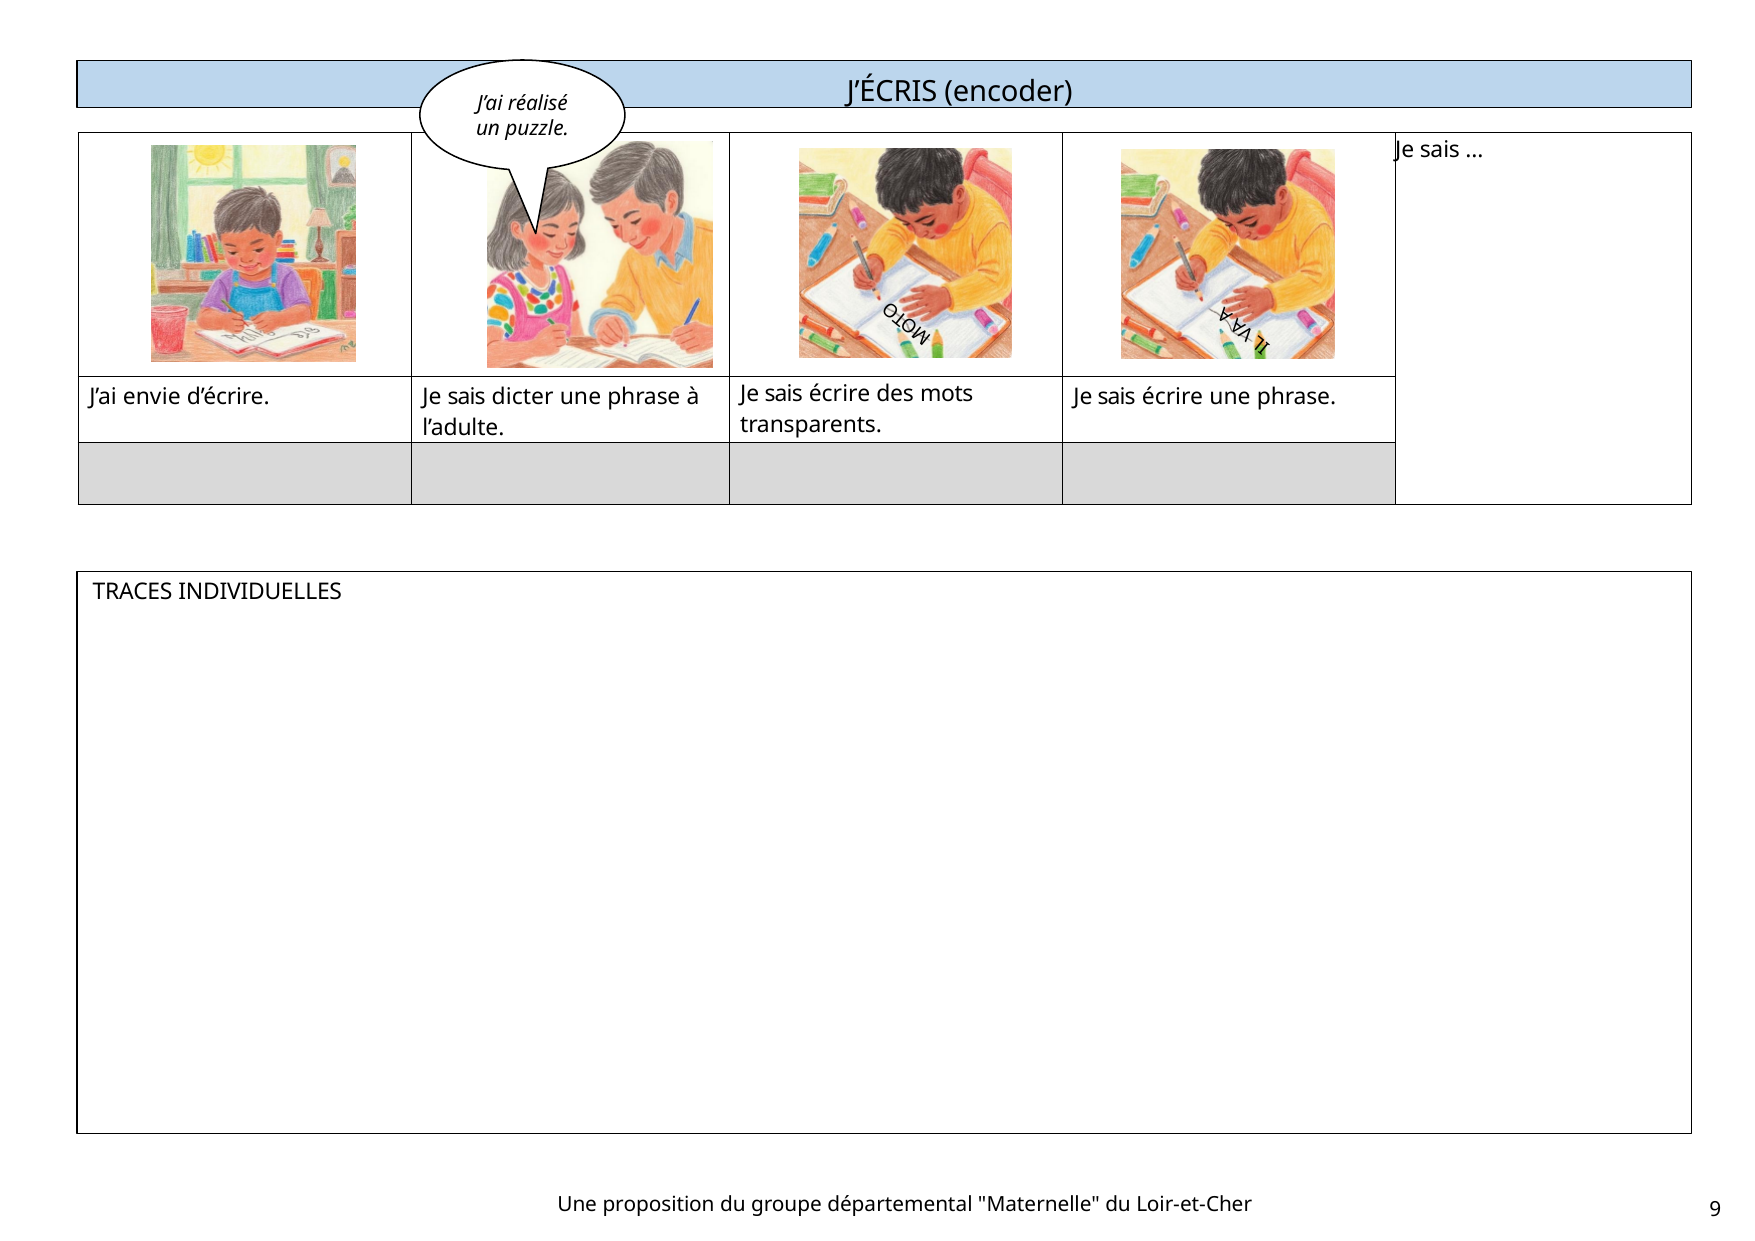

J’ai réalisé un puzzle.
J’ÉCRIS (encoder)
| | | | | Je sais … |
| --- | --- | --- | --- | --- |
| J’ai envie d’écrire. | Je sais dicter une phrase à l’adulte. | Je sais écrire des mots transparents. | Je sais écrire une phrase. | |
| | | | | |
MOTO
IL VA A
TRACES INDIVIDUELLES
Une proposition du groupe départemental "Maternelle" du Loir-et-Cher
9